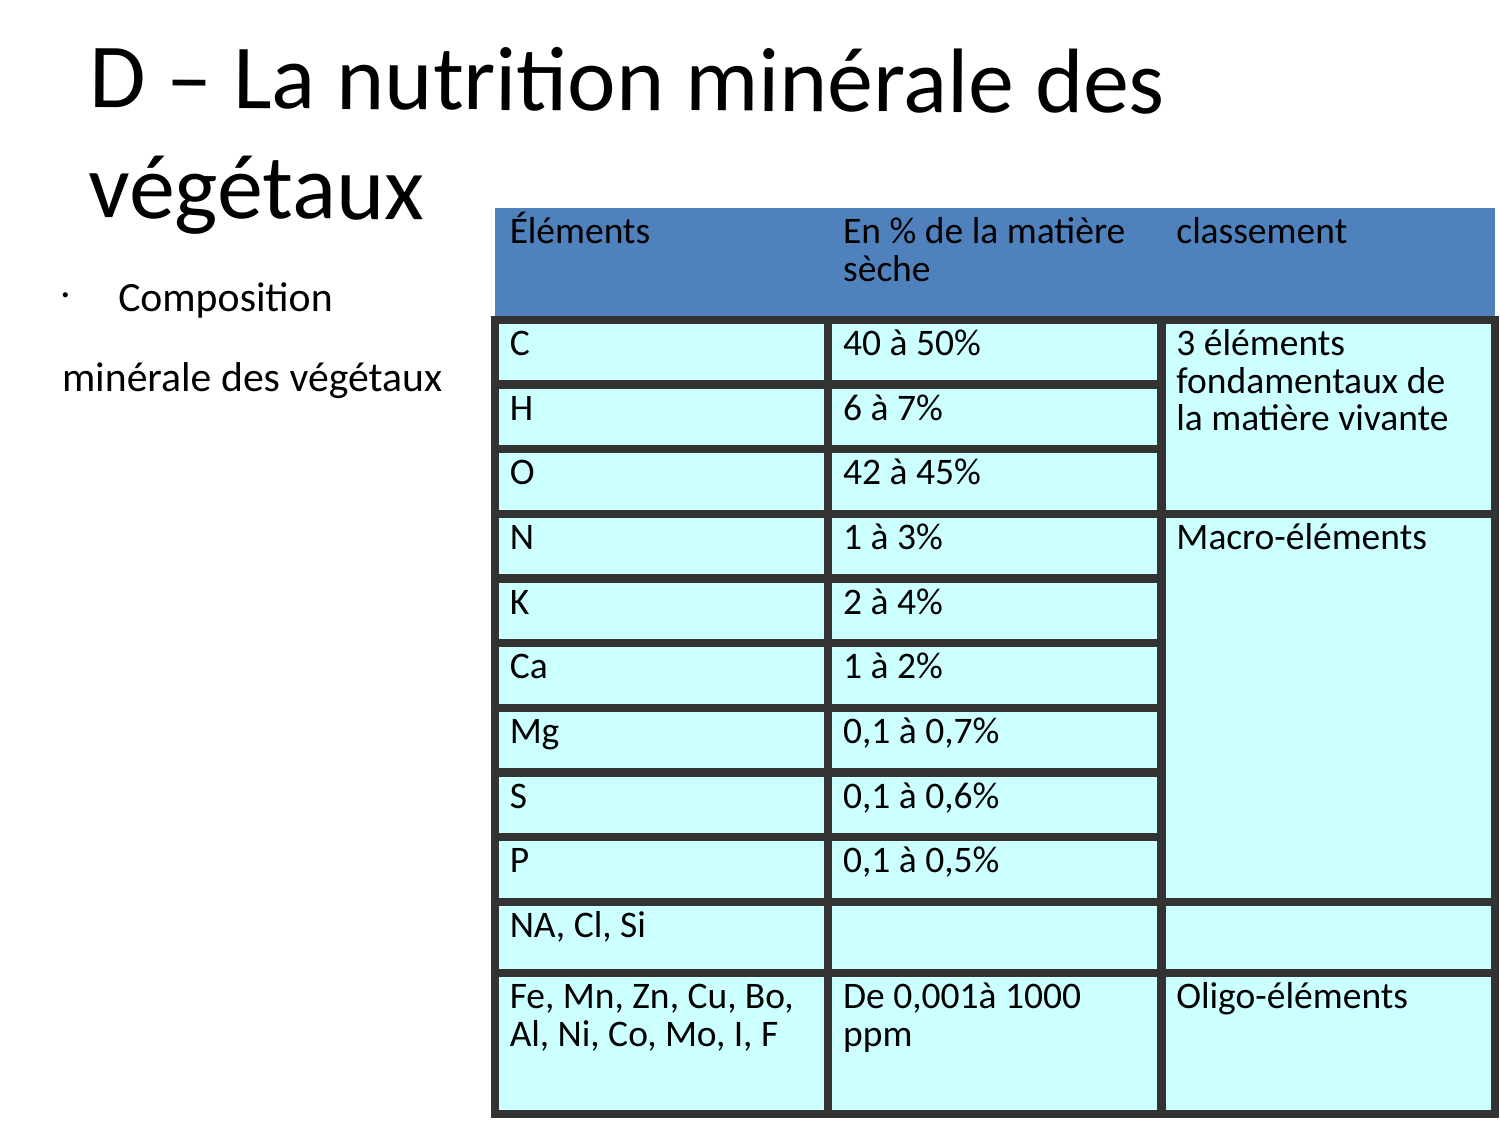

D – La nutrition minérale des végétaux
| Éléments | En % de la matière sèche | classement |
| --- | --- | --- |
| C | 40 à 50% | 3 éléments fondamentaux de la matière vivante |
| H | 6 à 7% | |
| O | 42 à 45% | |
| N | 1 à 3% | Macro-éléments |
| K | 2 à 4% | |
| Ca | 1 à 2% | |
| Mg | 0,1 à 0,7% | |
| S | 0,1 à 0,6% | |
| P | 0,1 à 0,5% | |
| NA, Cl, Si | | |
| Fe, Mn, Zn, Cu, Bo, Al, Ni, Co, Mo, I, F | De 0,001à 1000 ppm | Oligo-éléments |
# Composition
minérale des végétaux